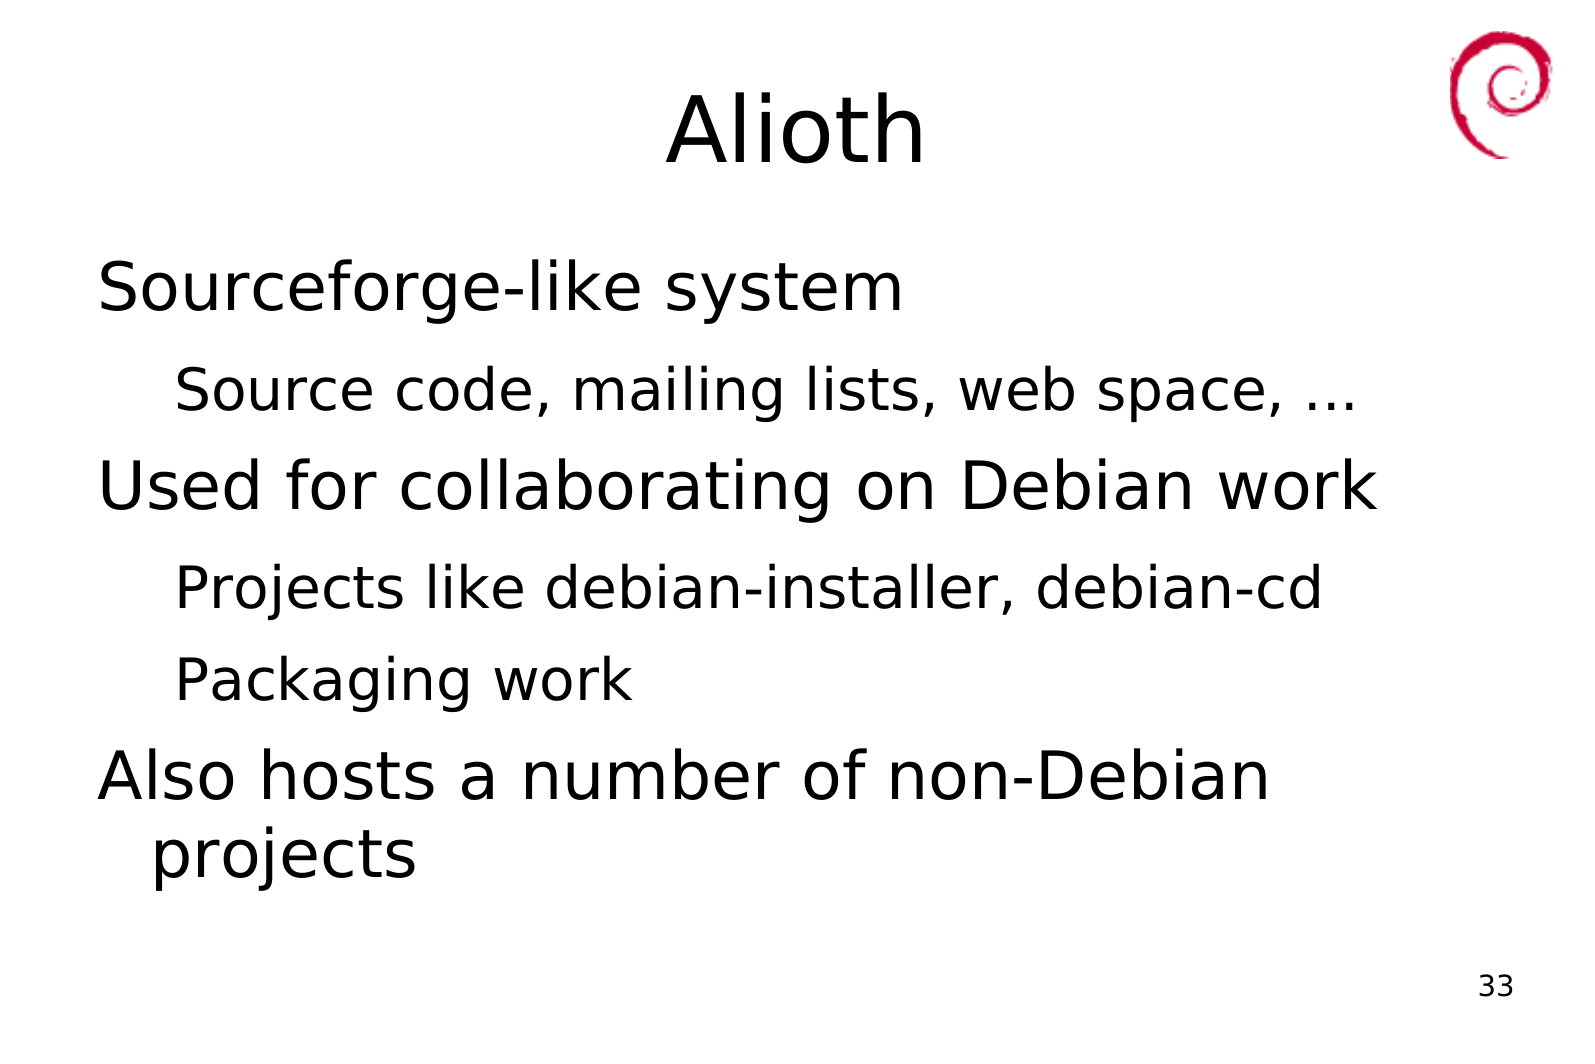

# Alioth
Sourceforge-like system
Source code, mailing lists, web space, ...
Used for collaborating on Debian work
Projects like debian-installer, debian-cd
Packaging work
Also hosts a number of non-Debian projects
33